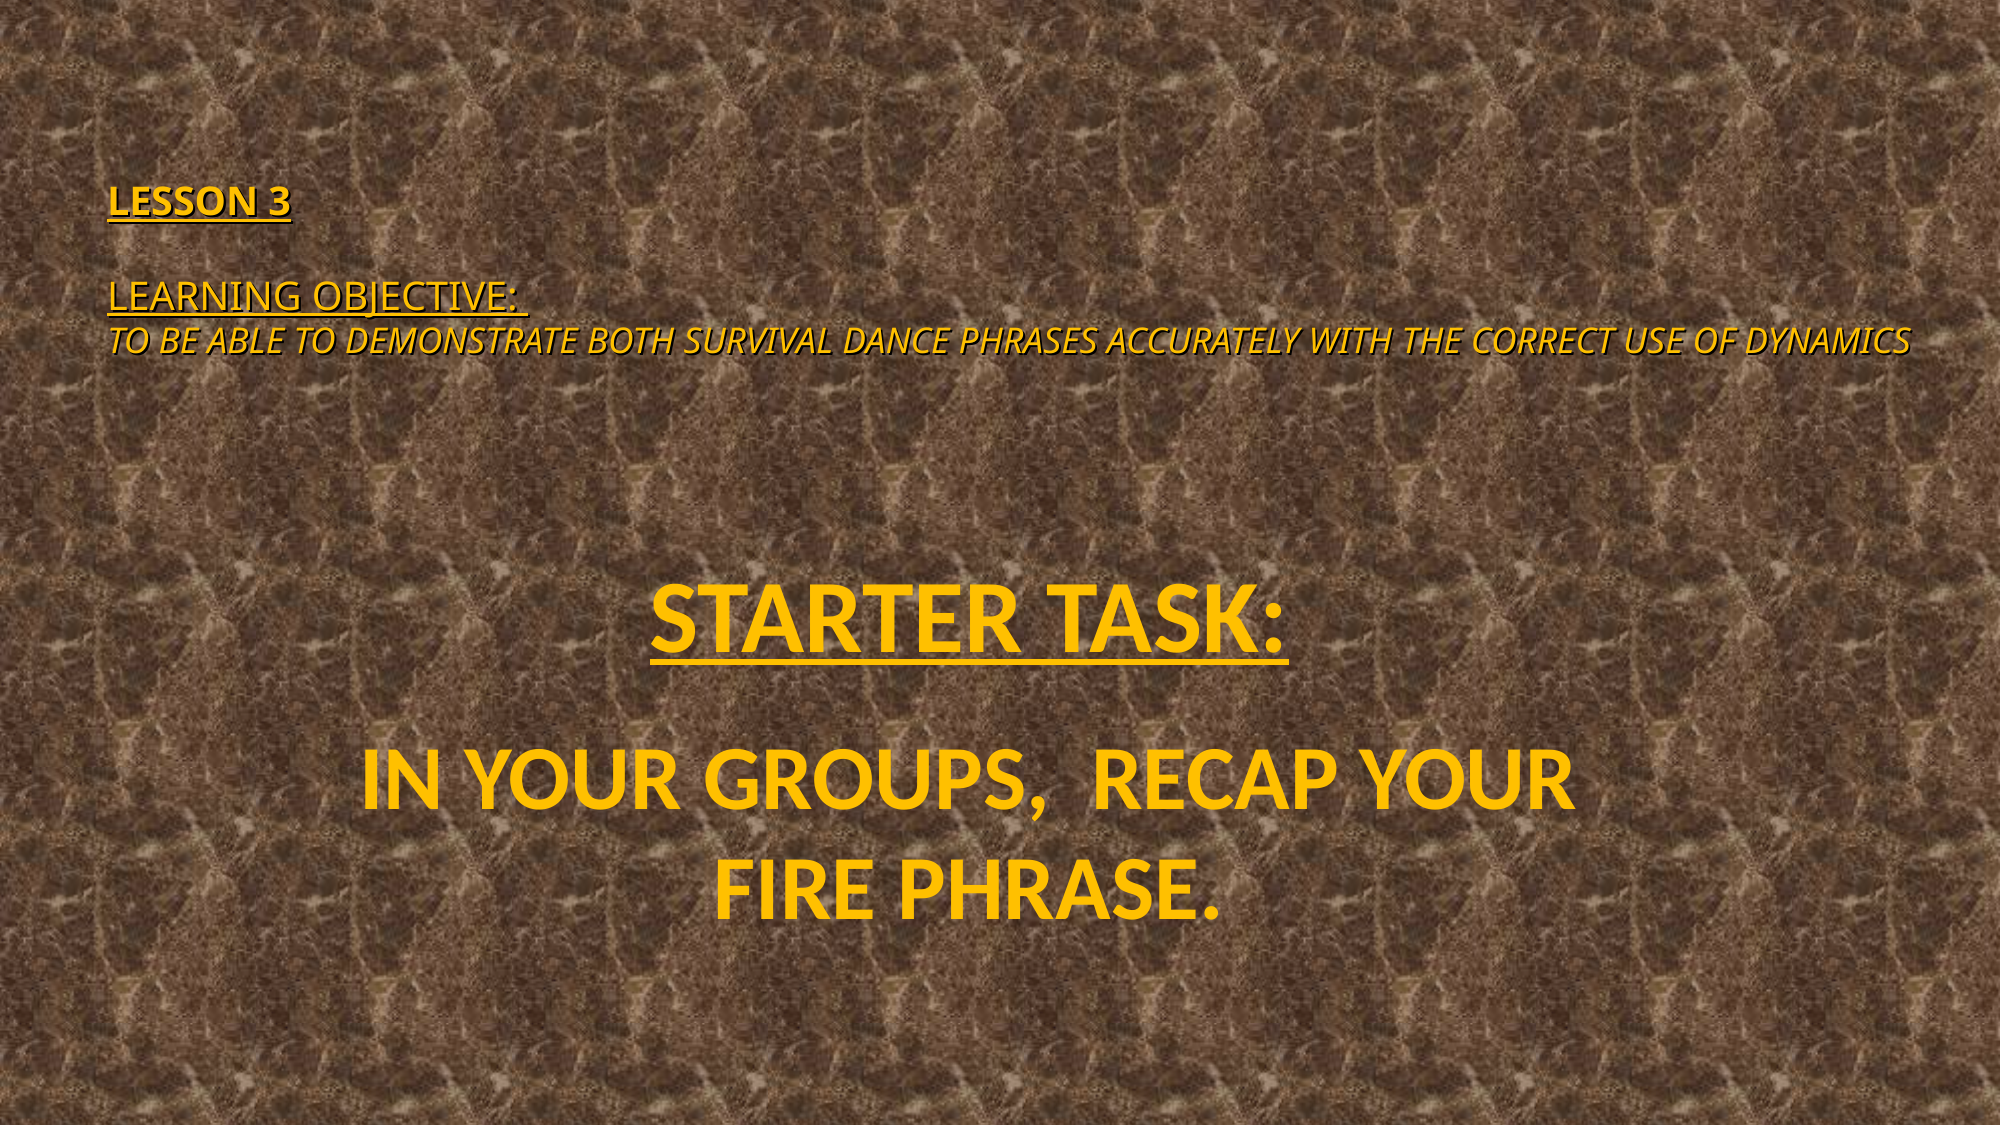

# LESSON 3 learning Objective: to be able to demonstrate both survival dance phrases accurately with the correct use of dynamics
STARTER TASK:
IN YOUR GROUPS, RECAP YOUR FIRE PHRASE.